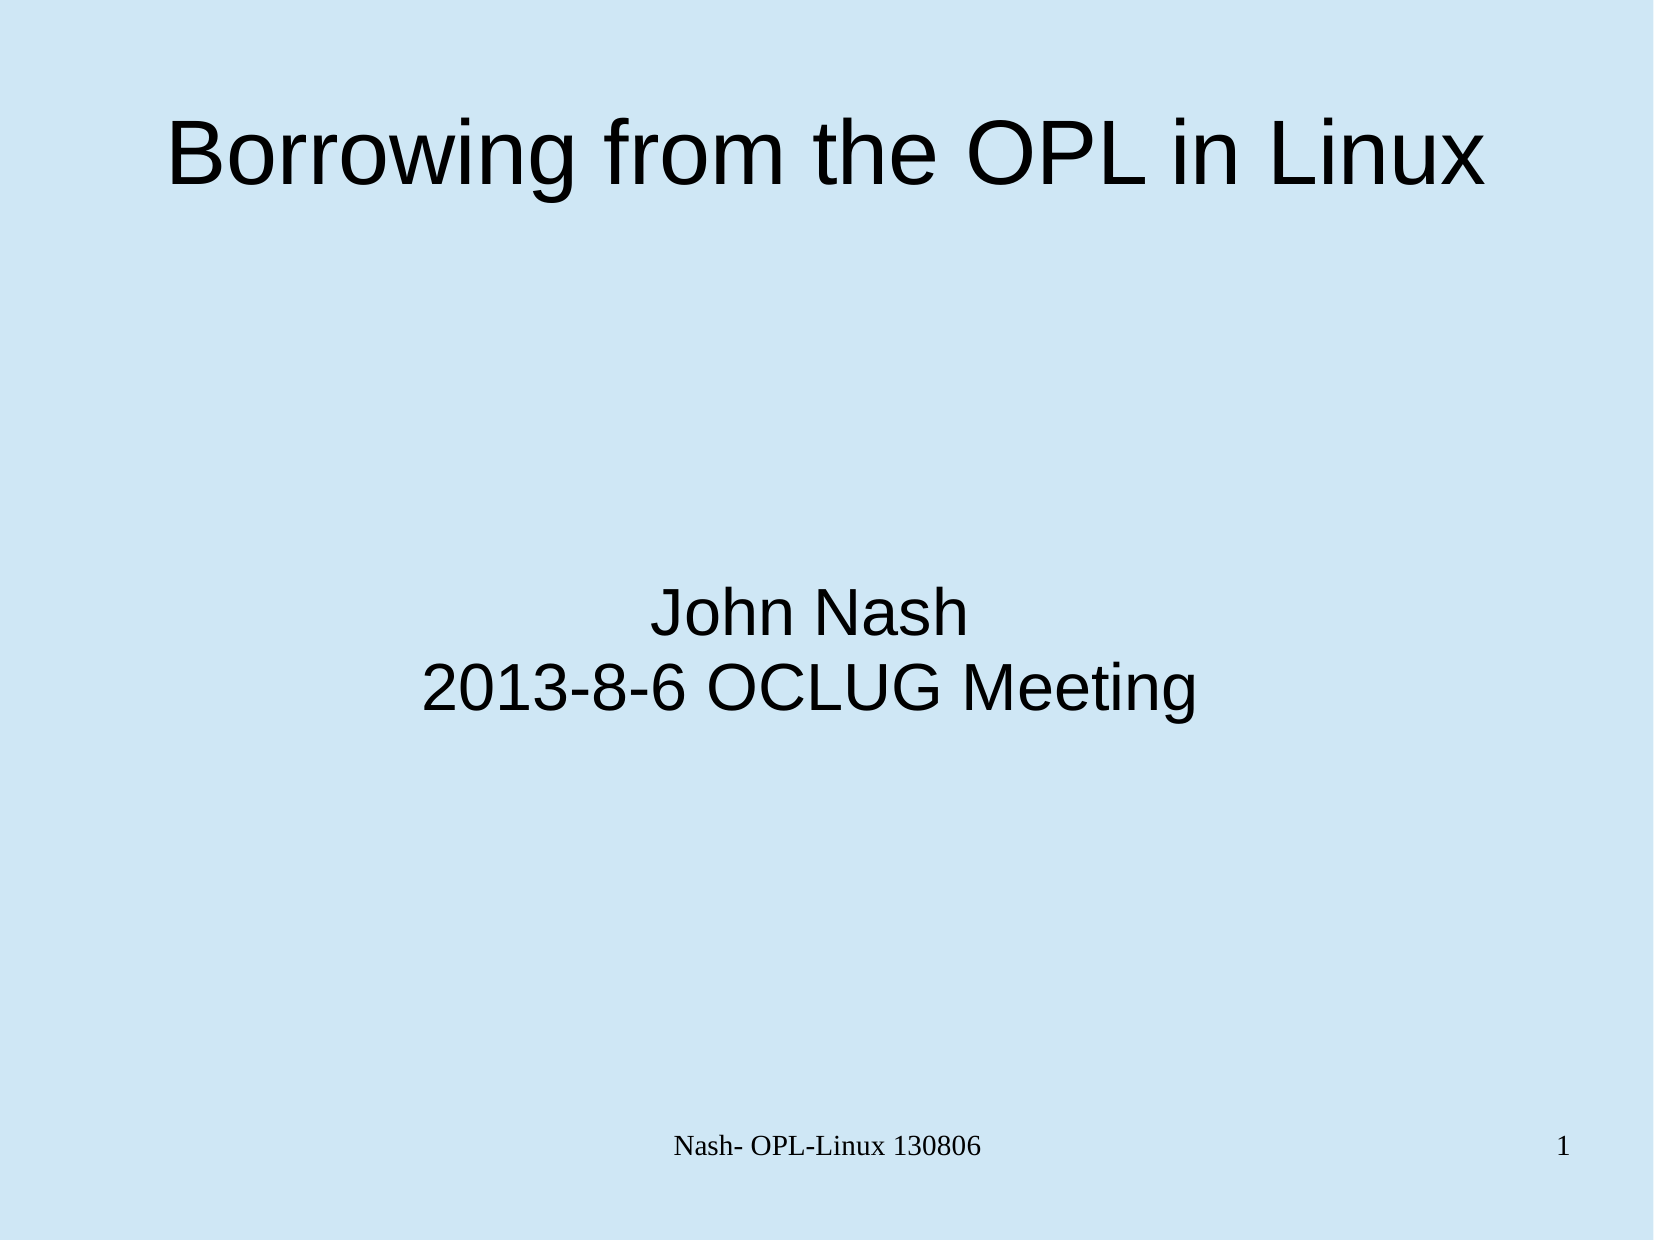

# Borrowing from the OPL in Linux
John Nash
2013-8-6 OCLUG Meeting
1